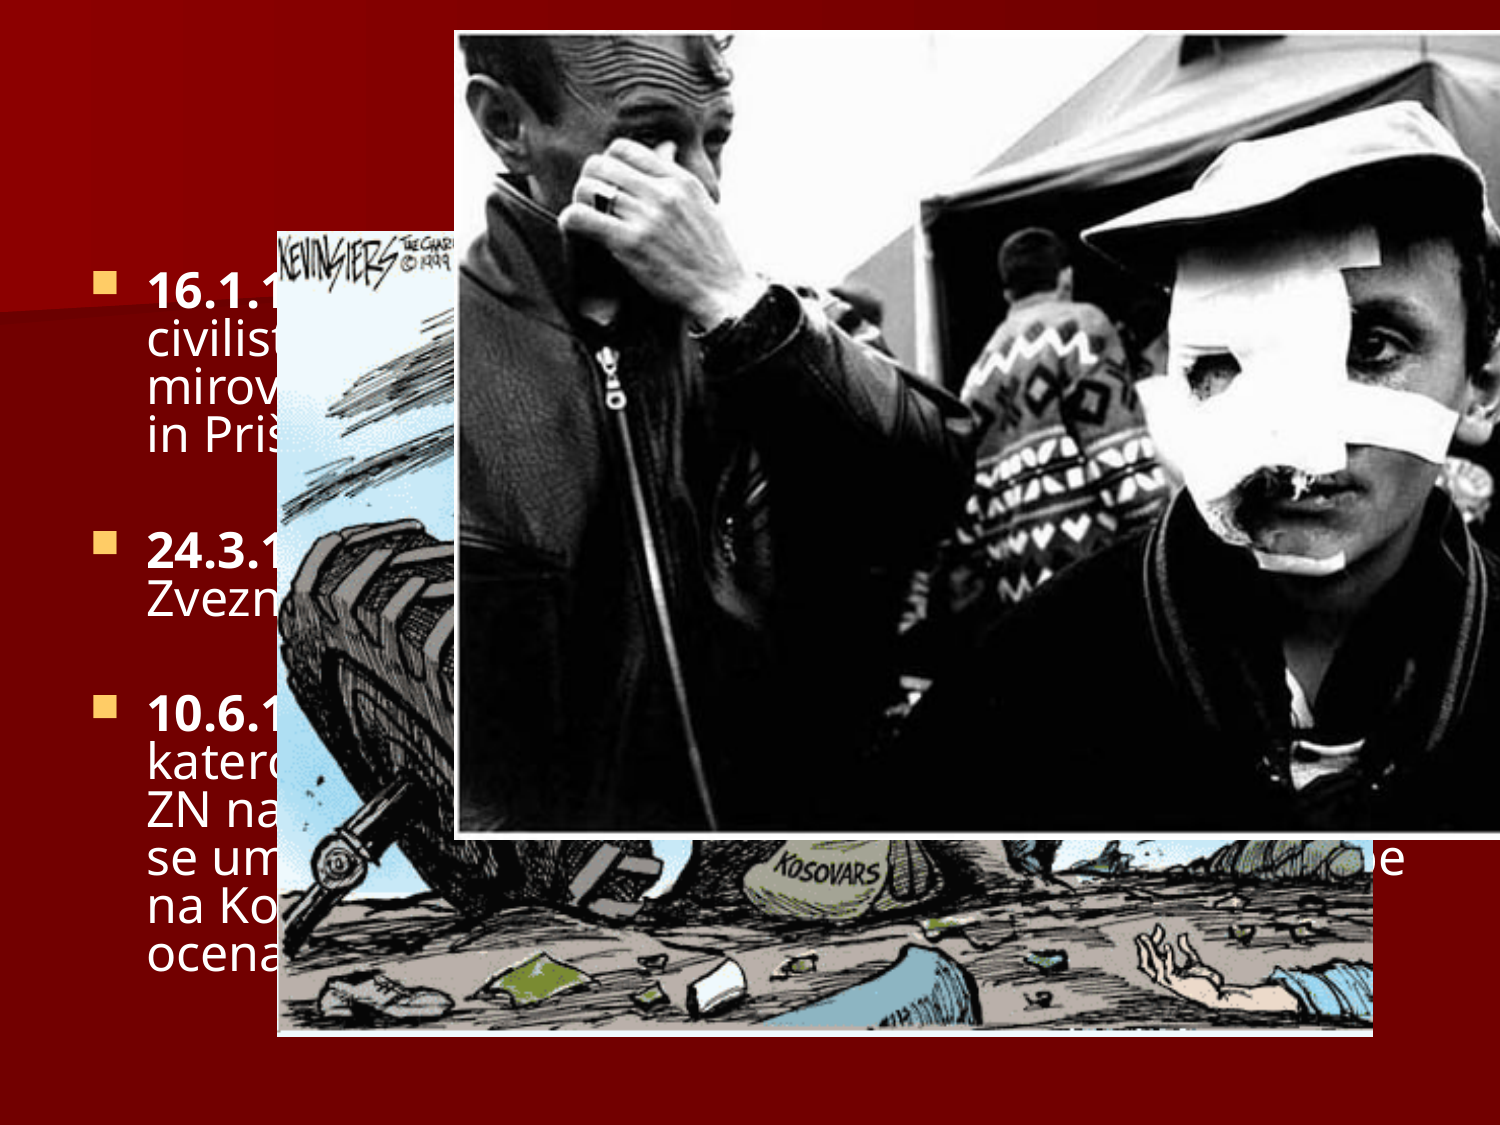

#
16.1.1999 - V vasi Račak odkrijejo trupla 45 albanskih civilistov, ki naj bi jih likvidirali Srbi  povod za sklic mirovne konference v Rambouilletu med Beogradom in Prištino.
24.3.1999 - Zveza Nato sproži letalske napade na Zvezno Republiko Jugoslavijo.
10.6.1999 - Varnostni svet ZN sprejme resolucijo, s katero se končajo napadi Nata, uvede civilna misija ZN na Kosovu (UNMIK) in mirovne sile Kfor, Srbija pa se umakne s Kosova. Zatem pa Albanci napadejo Srbe na Kosovu, zaradi česar jih večina, po neenotnih ocenah od 65.000 do 250.000, pobegne v Srbijo.